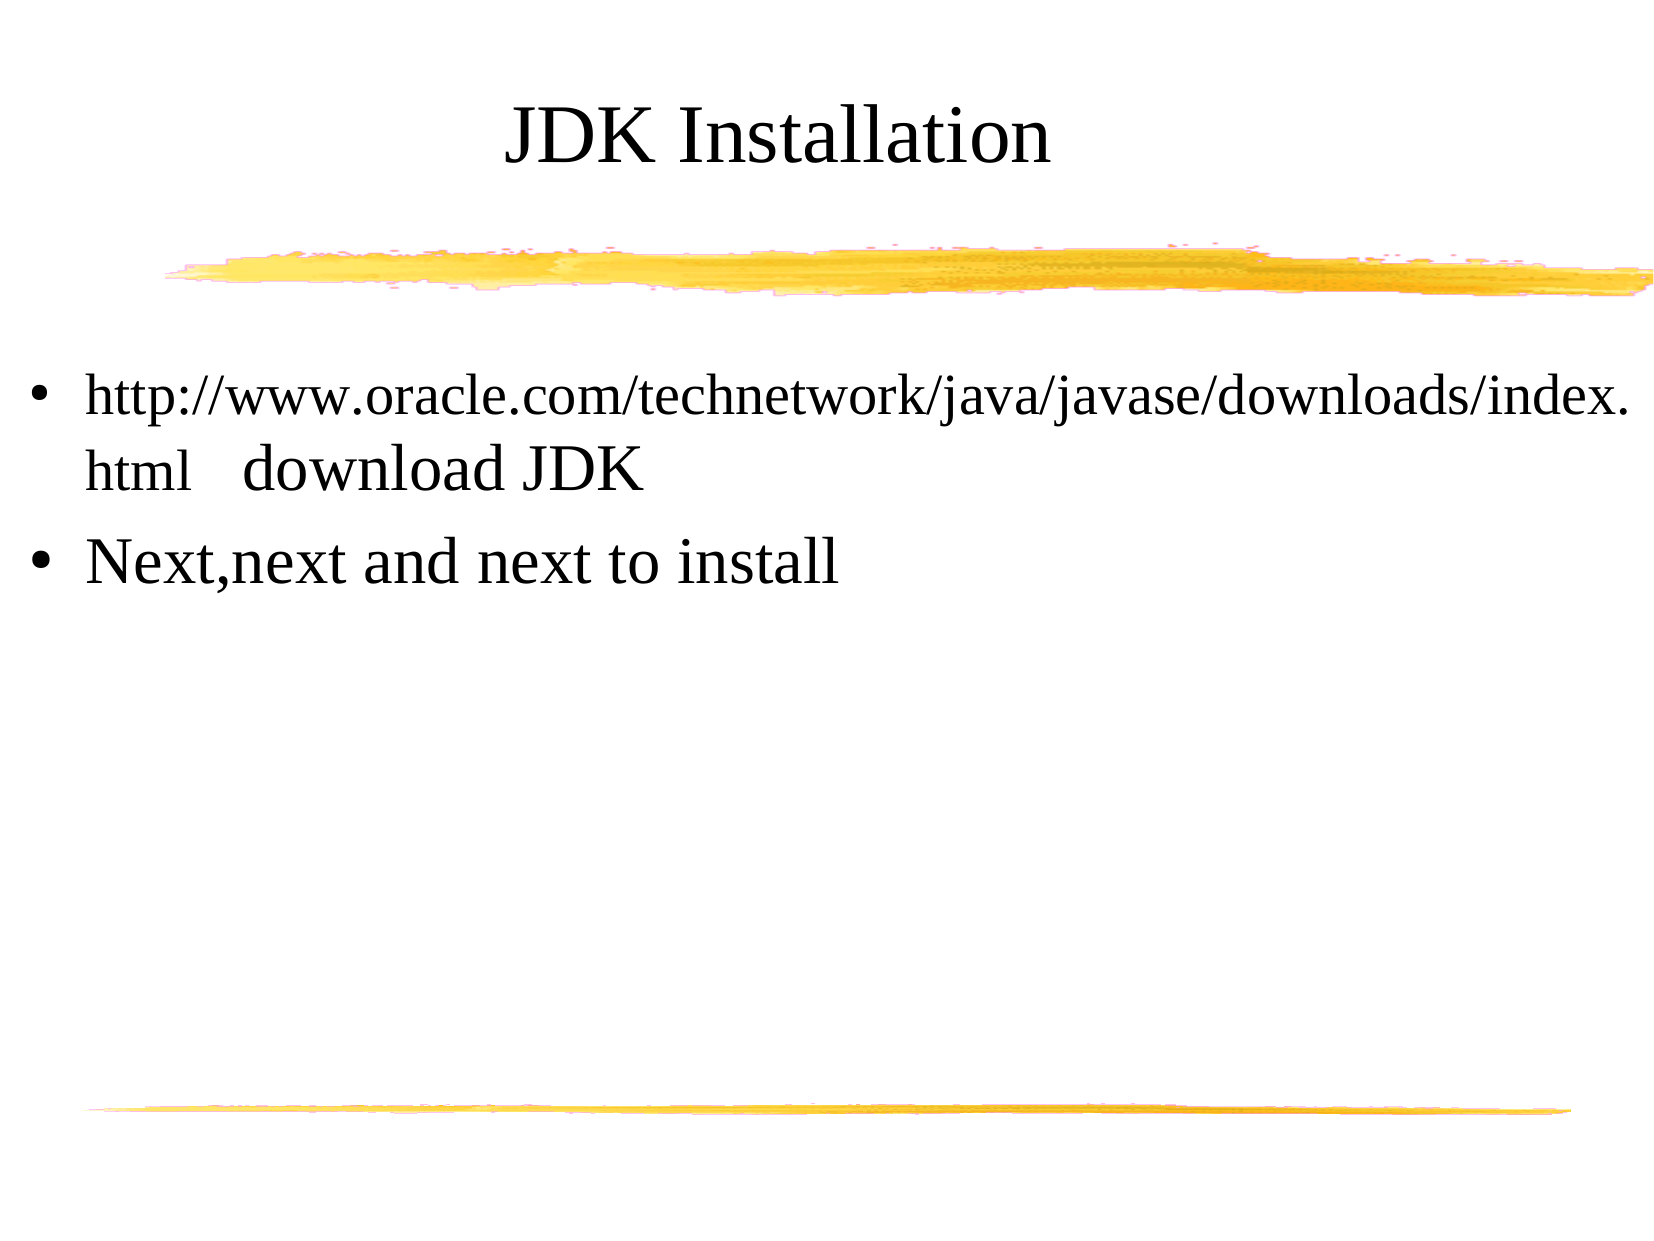

# JDK Installation
http://www.oracle.com/technetwork/java/javase/downloads/index.html download JDK
Next,next and next to install